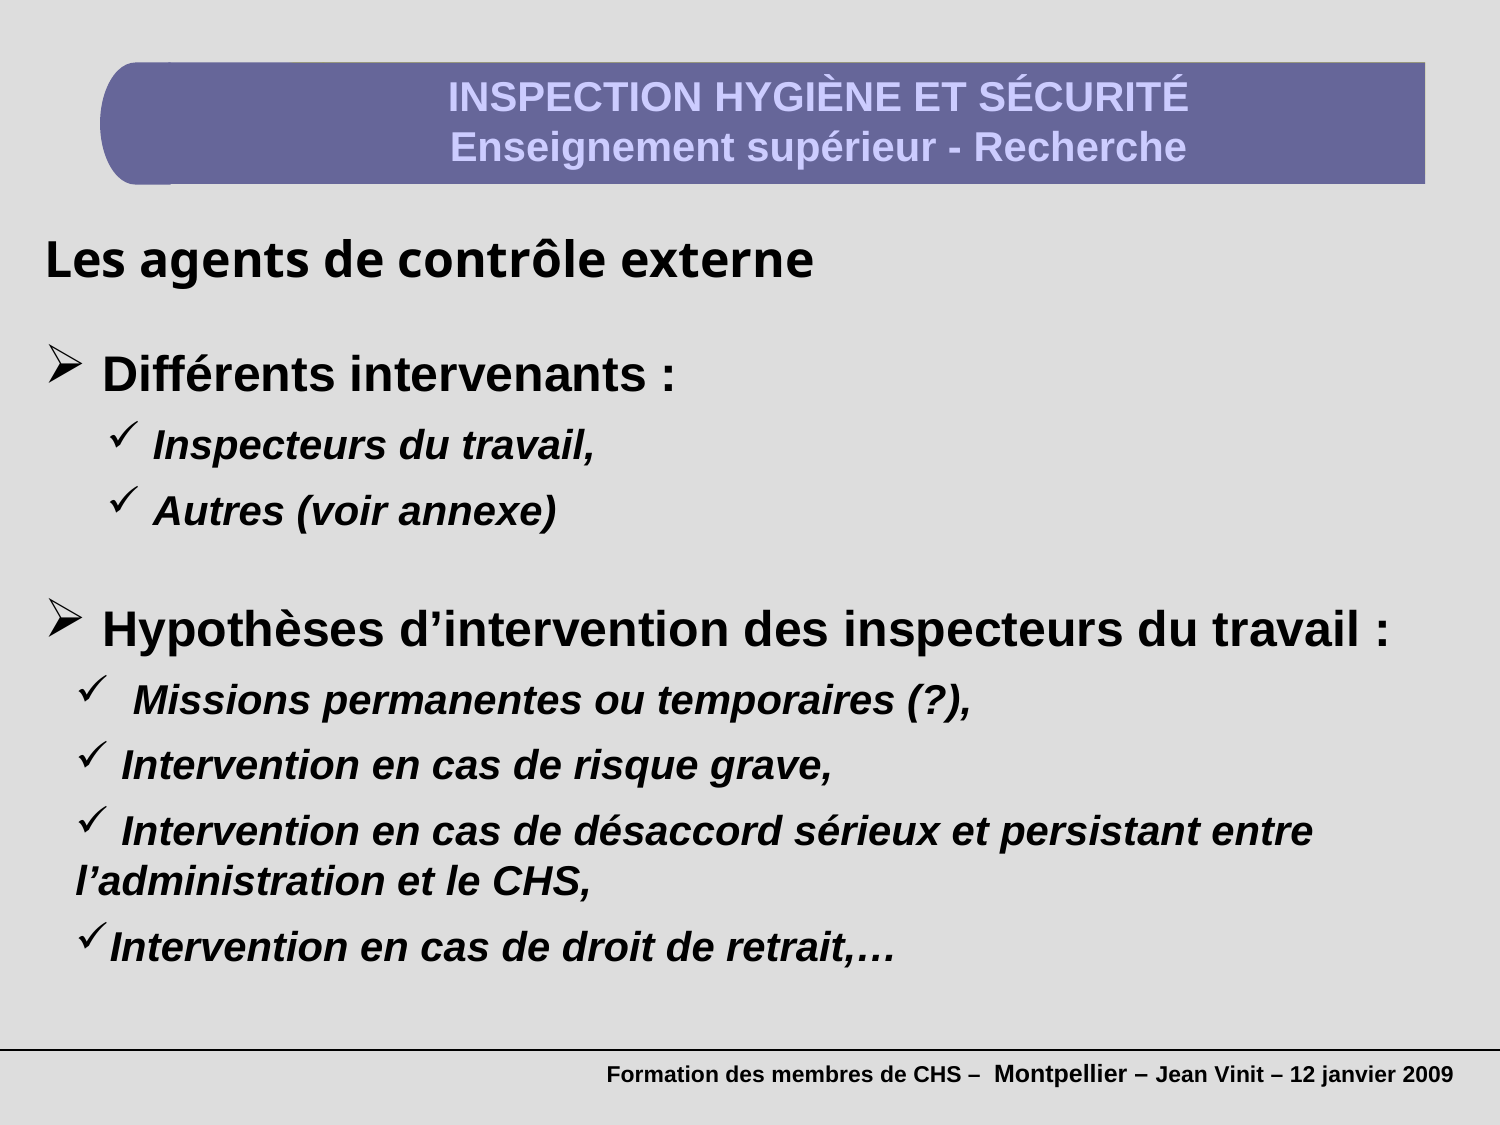

#
Les agents de contrôle externe
 Différents intervenants :
Inspecteurs du travail,
Autres (voir annexe)
 Hypothèses d’intervention des inspecteurs du travail :
 Missions permanentes ou temporaires (?),
 Intervention en cas de risque grave,
 Intervention en cas de désaccord sérieux et persistant entre l’administration et le CHS,
Intervention en cas de droit de retrait,…